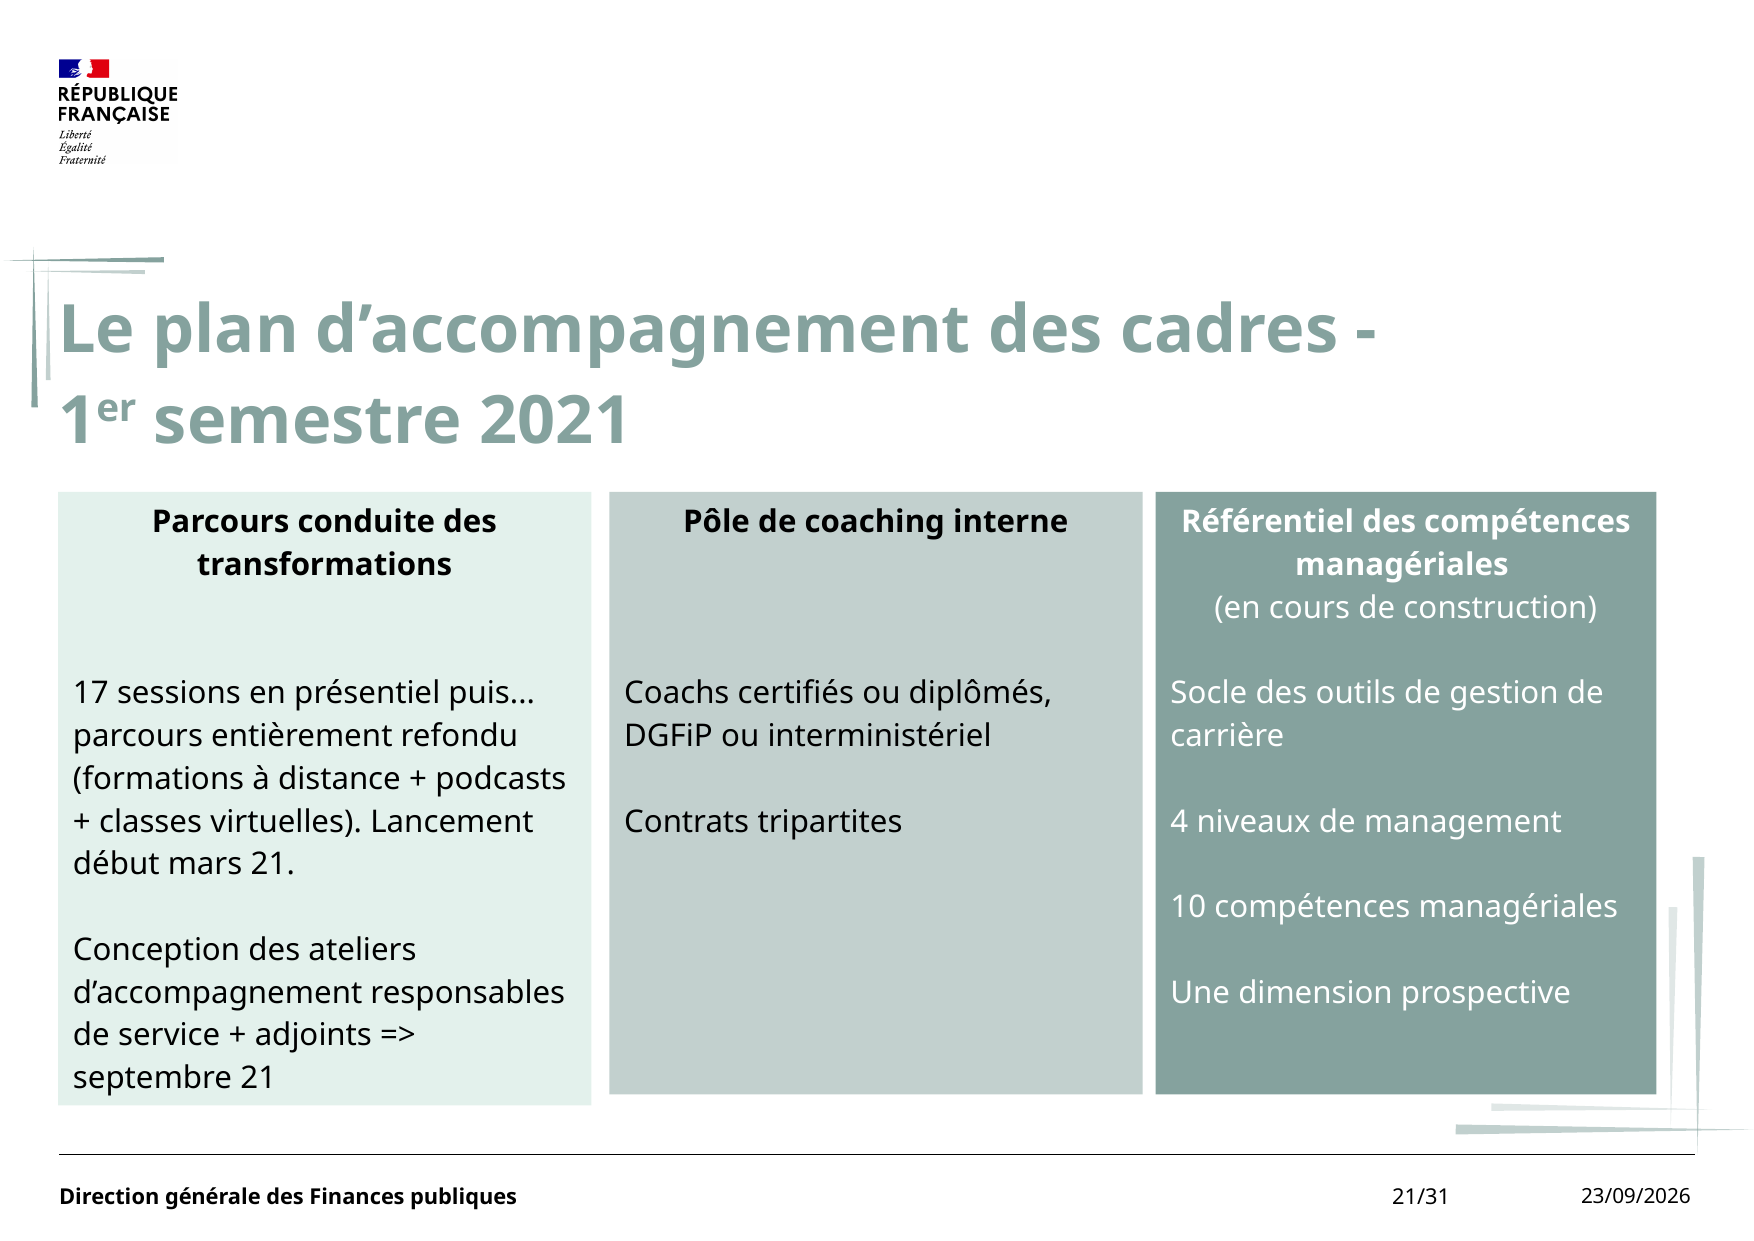

#
Le plan d’accompagnement des cadres -
1er semestre 2021
Parcours conduite des transformations
17 sessions en présentiel puis...
parcours entièrement refondu (formations à distance + podcasts + classes virtuelles). Lancement début mars 21.
Conception des ateliers d’accompagnement responsables de service + adjoints => septembre 21
Pôle de coaching interne
Coachs certifiés ou diplômés, DGFiP ou interministériel
Contrats tripartites
Référentiel des compétences managériales
(en cours de construction)
Socle des outils de gestion de carrière
4 niveaux de management
10 compétences managériales
Une dimension prospective